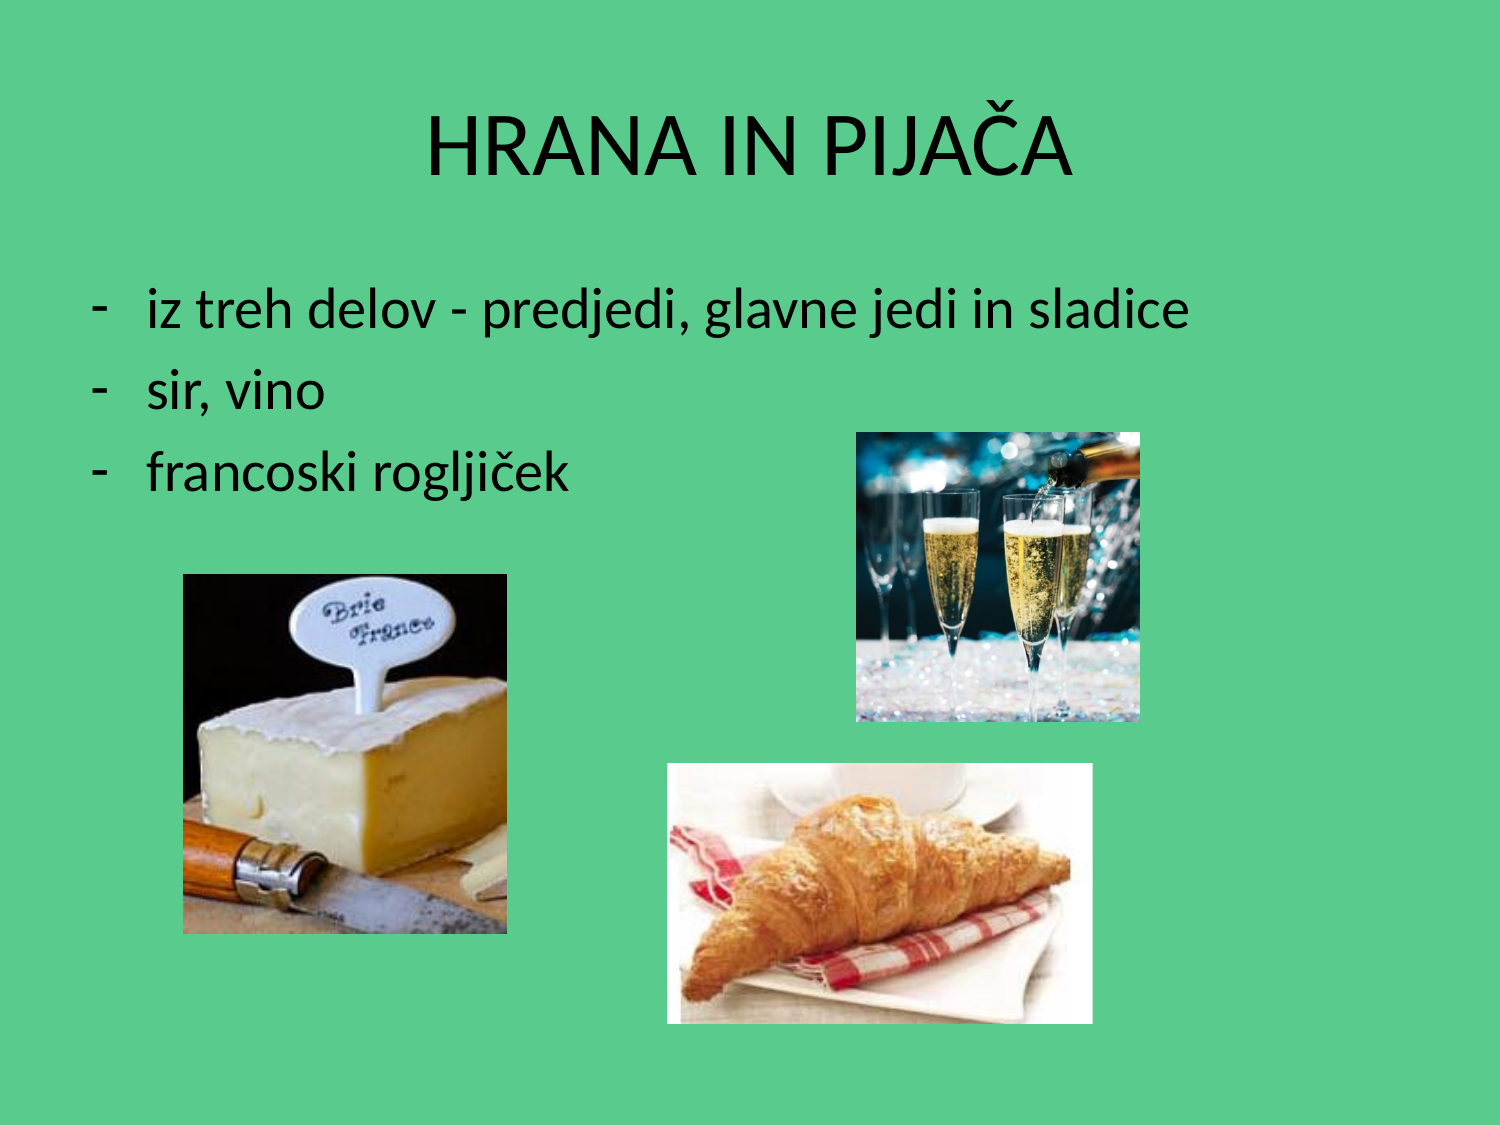

# HRANA IN PIJAČA
iz treh delov - predjedi, glavne jedi in sladice
sir, vino
francoski rogljiček